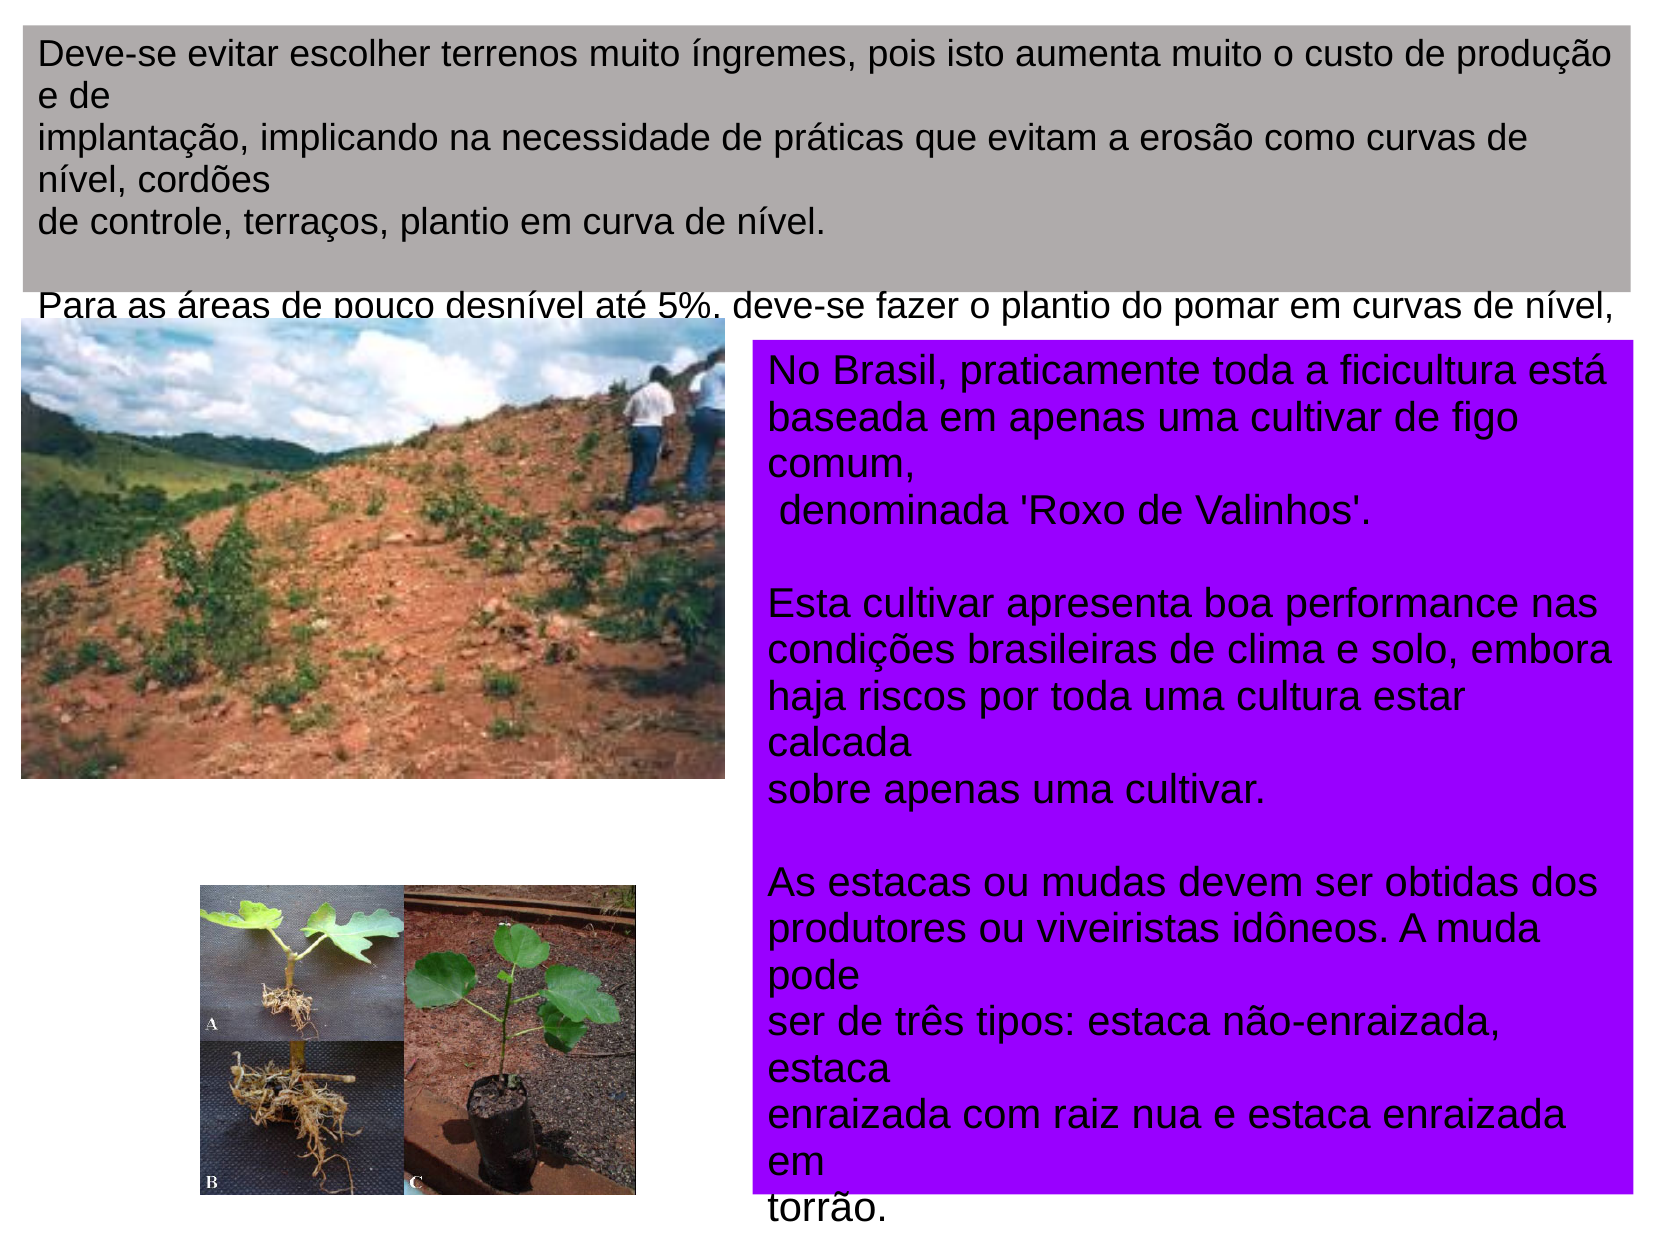

Deve-se evitar escolher terrenos muito íngremes, pois isto aumenta muito o custo de produção e de
implantação, implicando na necessidade de práticas que evitam a erosão como curvas de nível, cordões
de controle, terraços, plantio em curva de nível.
Para as áreas de pouco desnível até 5%, deve-se fazer o plantio do pomar em curvas de nível, no sentido
contrário à direção das águas.
No Brasil, praticamente toda a ficicultura está
baseada em apenas uma cultivar de figo comum,
 denominada 'Roxo de Valinhos'.
Esta cultivar apresenta boa performance nas
condições brasileiras de clima e solo, embora
haja riscos por toda uma cultura estar calcada
sobre apenas uma cultivar.
As estacas ou mudas devem ser obtidas dos
produtores ou viveiristas idôneos. A muda pode
ser de três tipos: estaca não-enraizada, estaca
enraizada com raiz nua e estaca enraizada em
torrão.
O método de preparo do solo, entretanto, para
qualquer tipo de muda, é o mesmo.